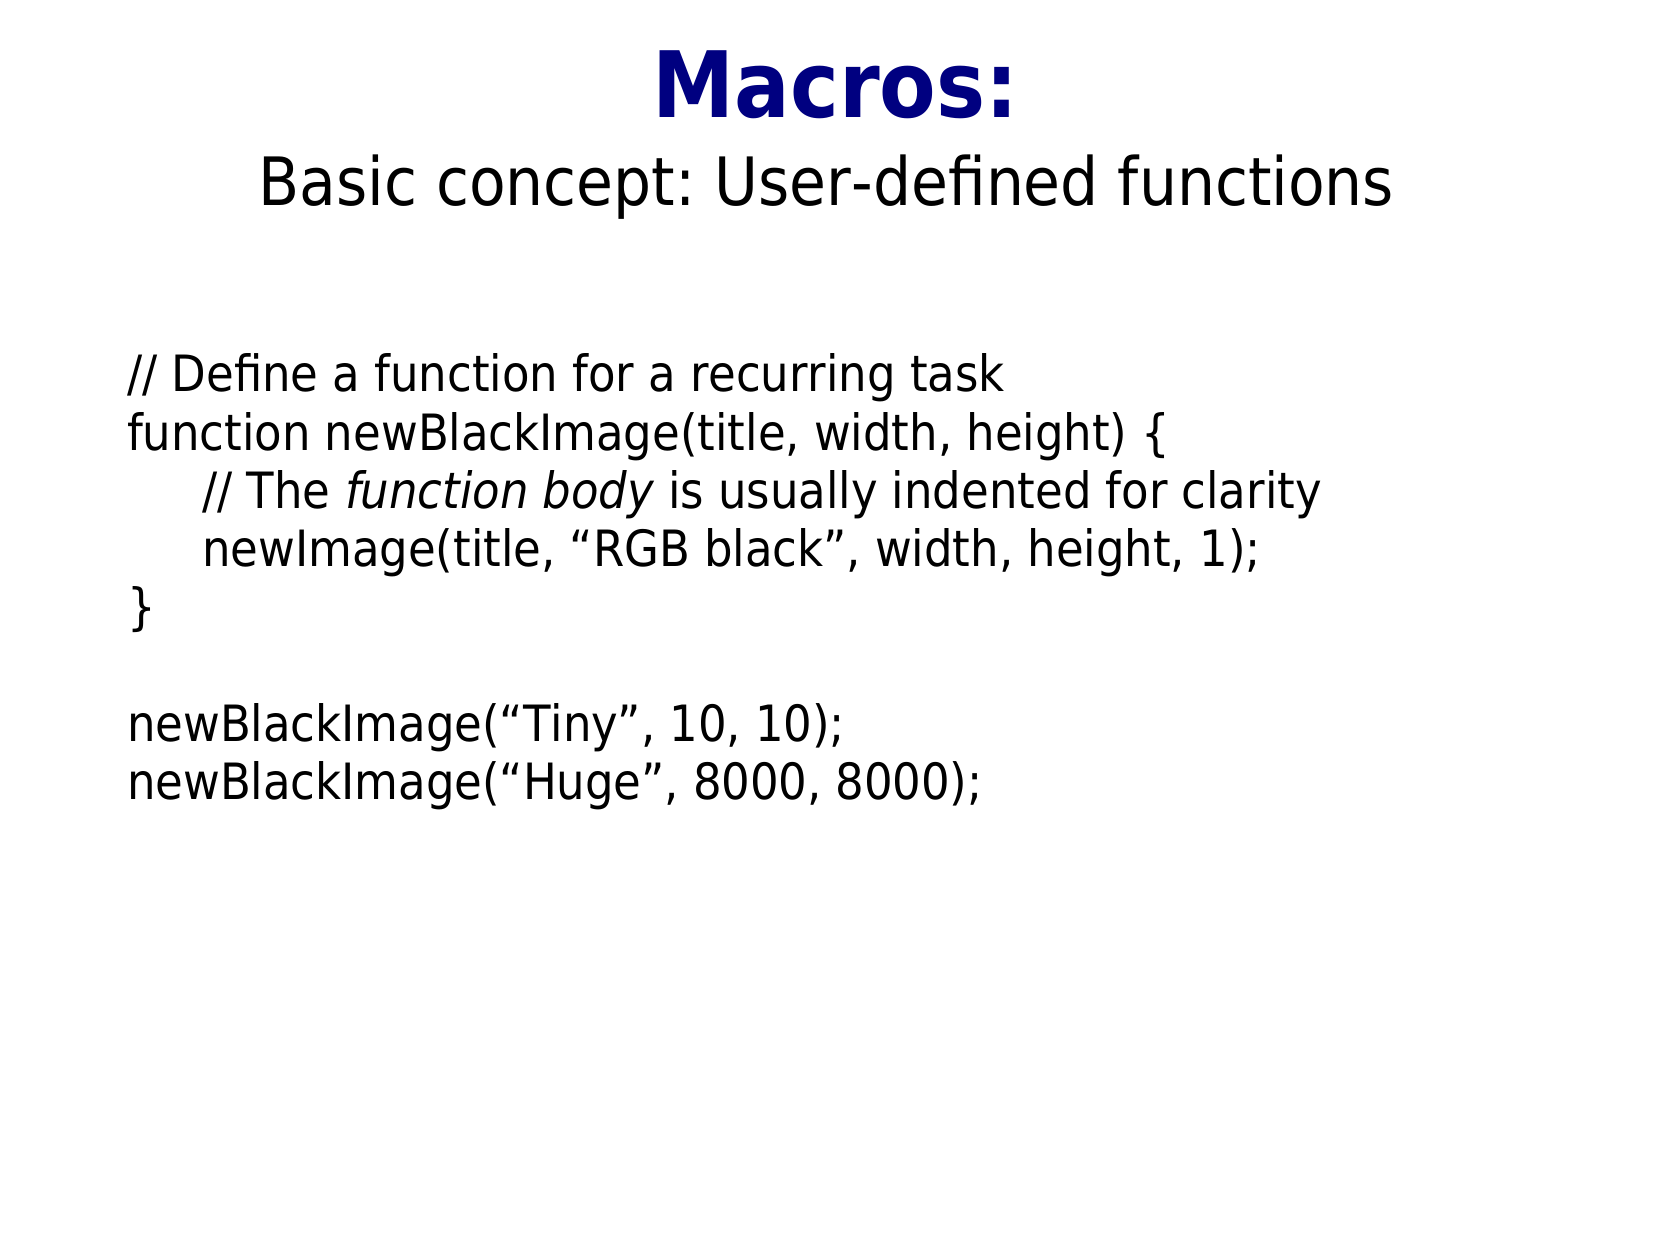

Macros:
# Basic concept: User-defined functions
// Define a function for a recurring task
function newBlackImage(title, width, height) {
	// The function body is usually indented for clarity
	newImage(title, “RGB black”, width, height, 1);
}
newBlackImage(“Tiny”, 10, 10);
newBlackImage(“Huge”, 8000, 8000);